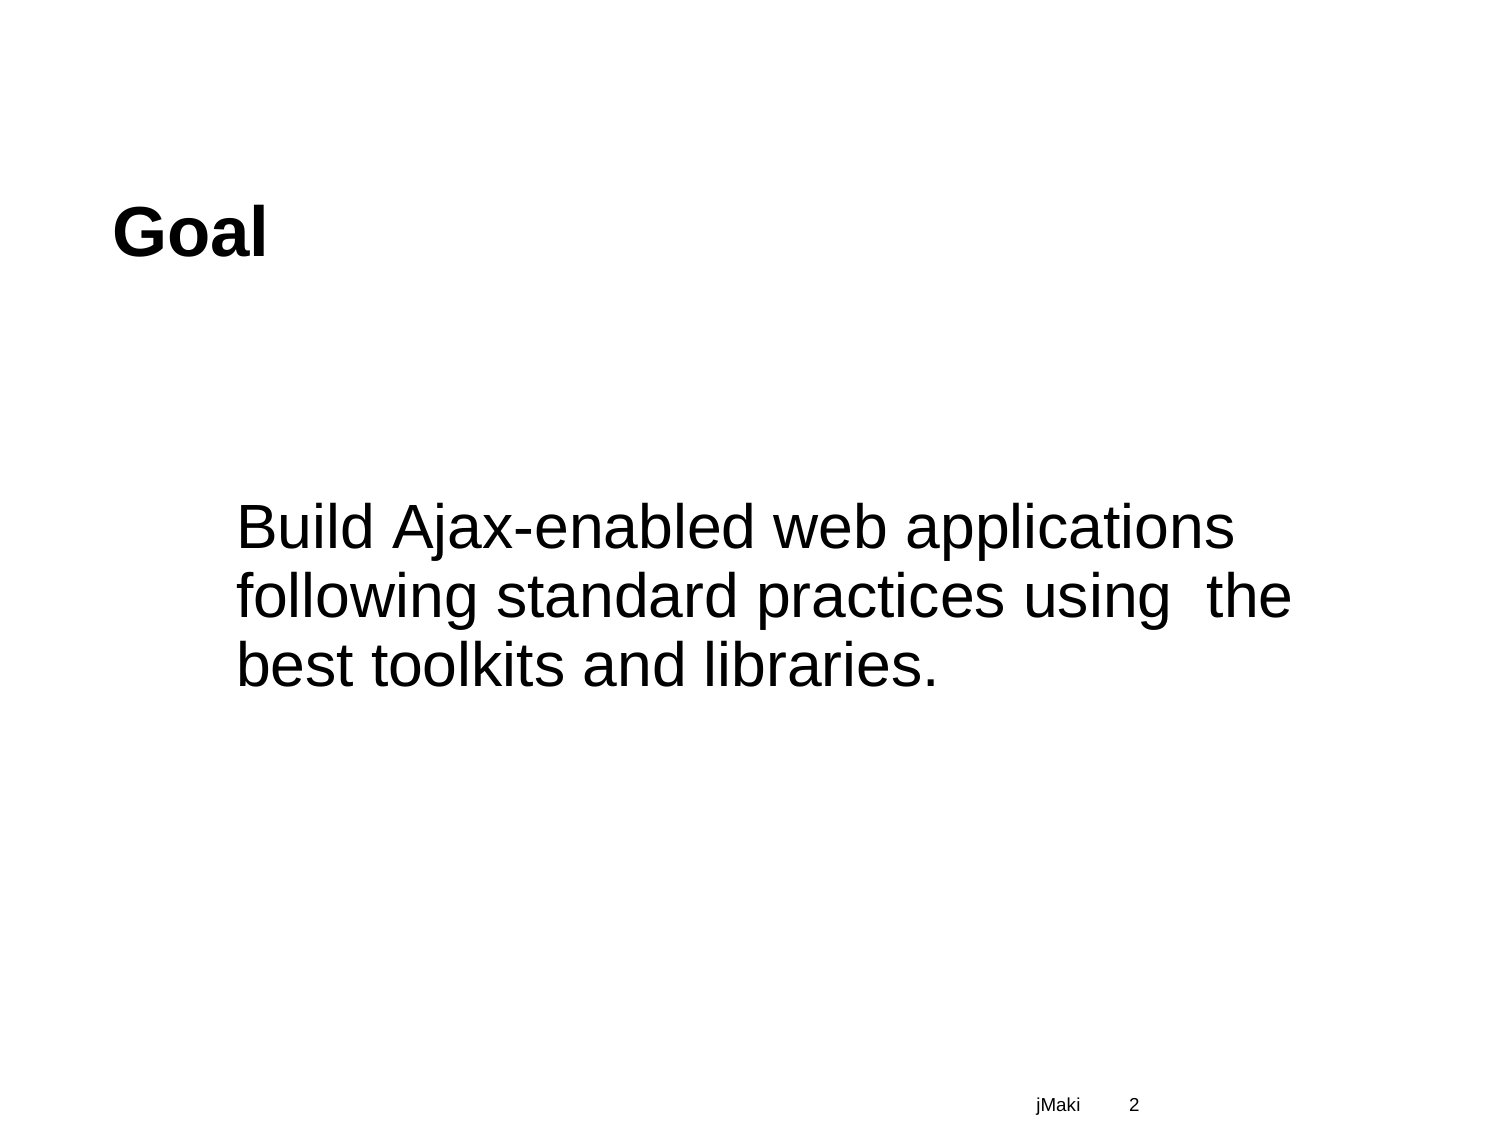

# Goal
Build Ajax-enabled web applications following standard practices using the best toolkits and libraries.